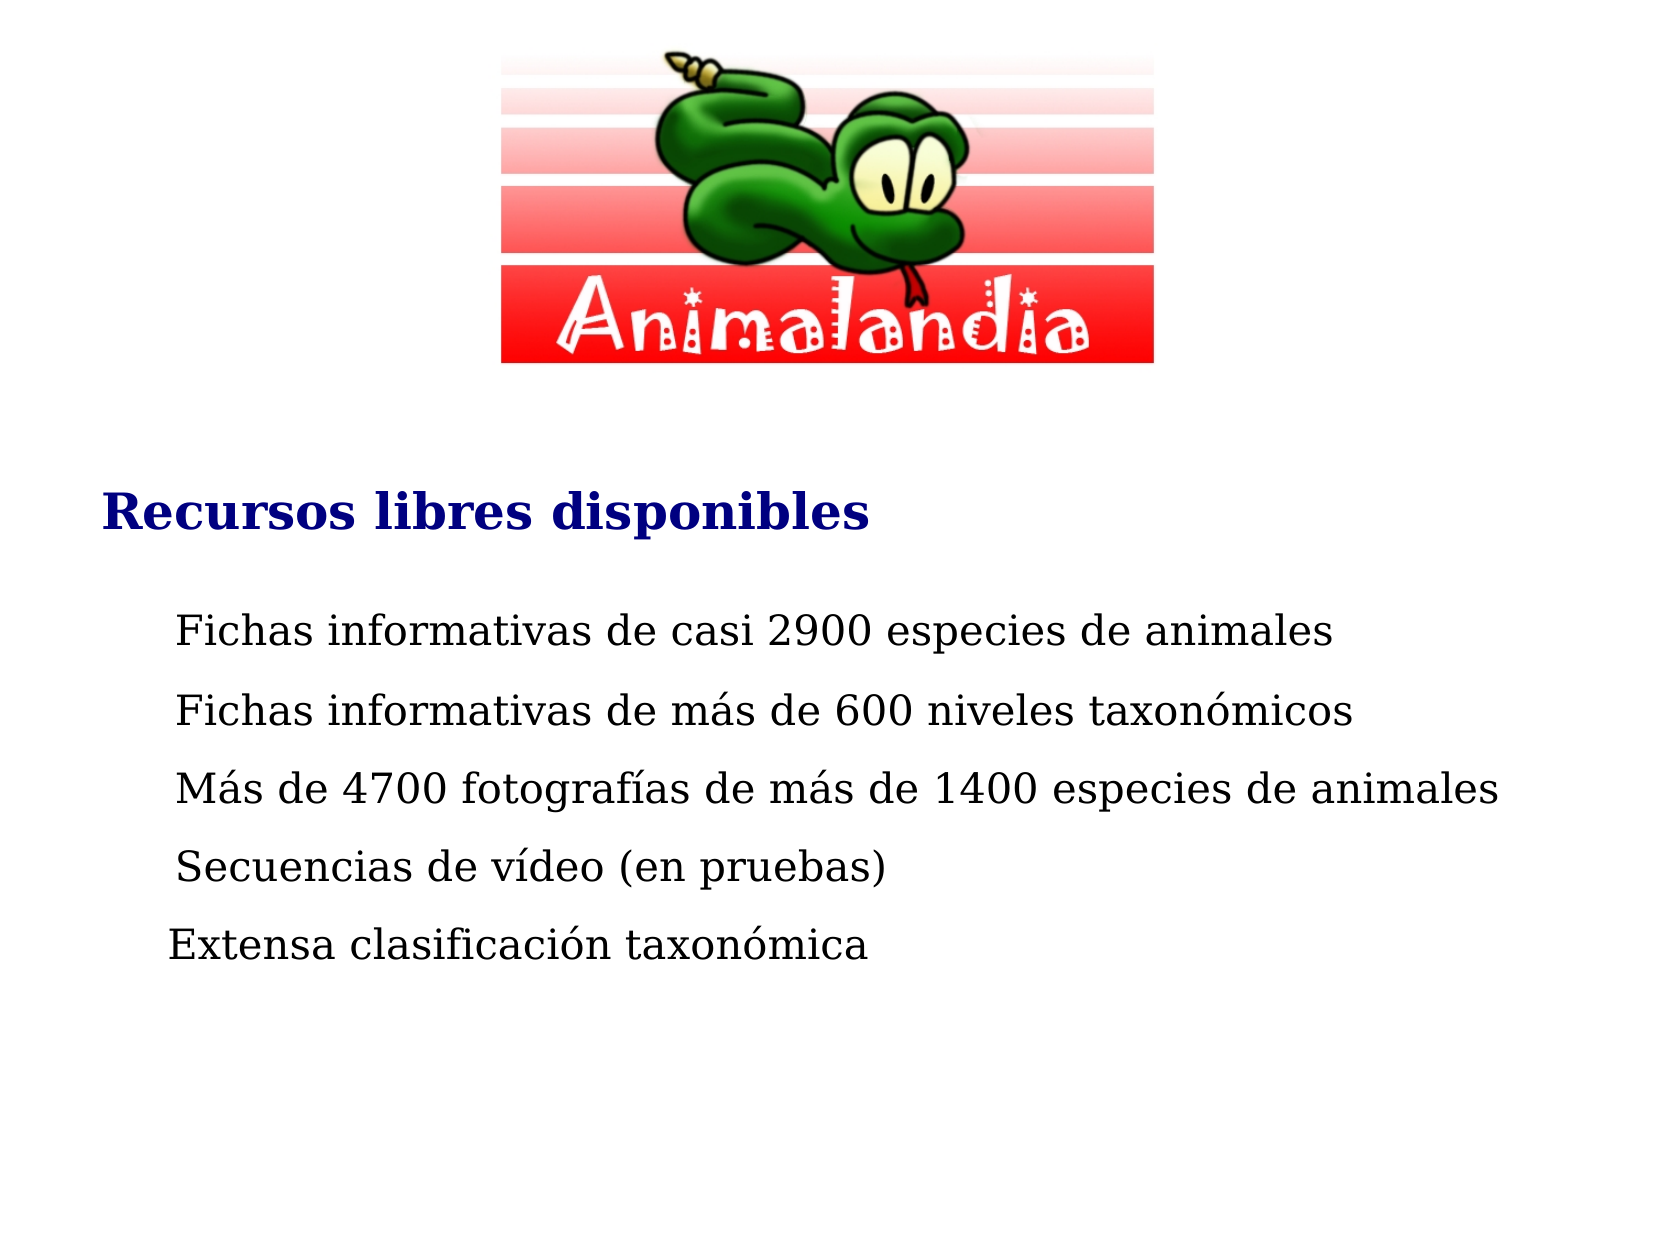

Recursos libres disponibles
	Fichas informativas de casi 2900 especies de animales
	Fichas informativas de más de 600 niveles taxonómicos
	Más de 4700 fotografías de más de 1400 especies de animales
	Secuencias de vídeo (en pruebas)
 Extensa clasificación taxonómica